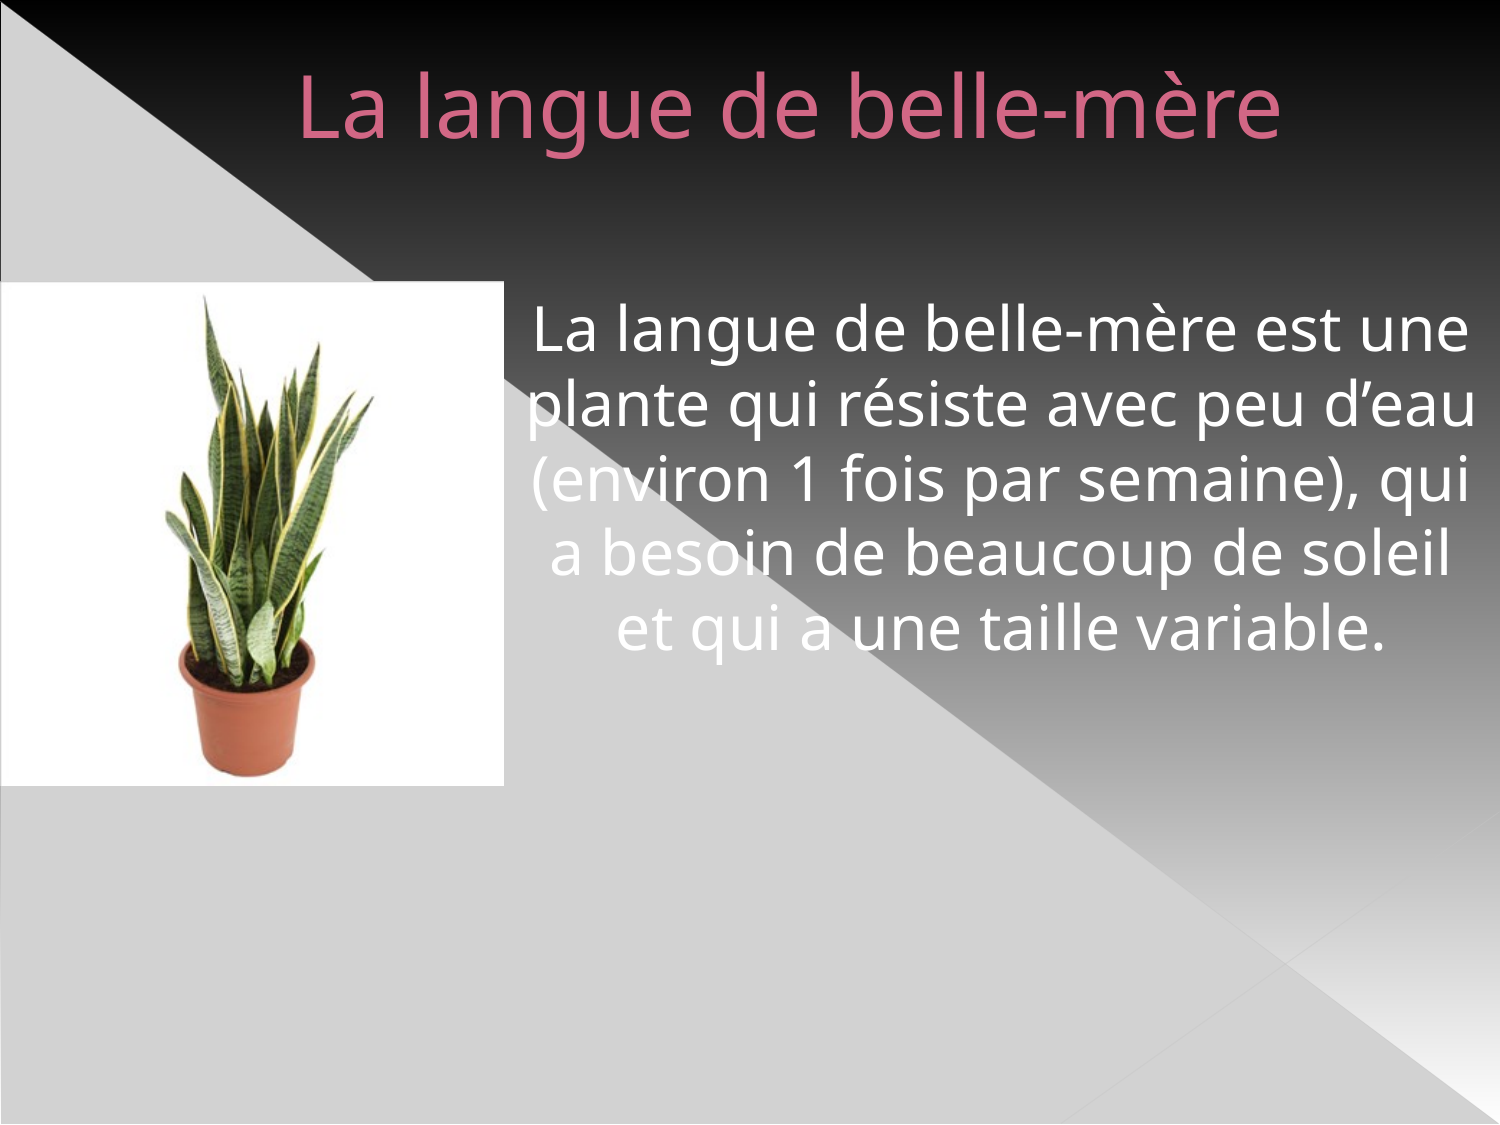

# La langue de belle-mère
La langue de belle-mère est une plante qui résiste avec peu d’eau (environ 1 fois par semaine), qui a besoin de beaucoup de soleil et qui a une taille variable.